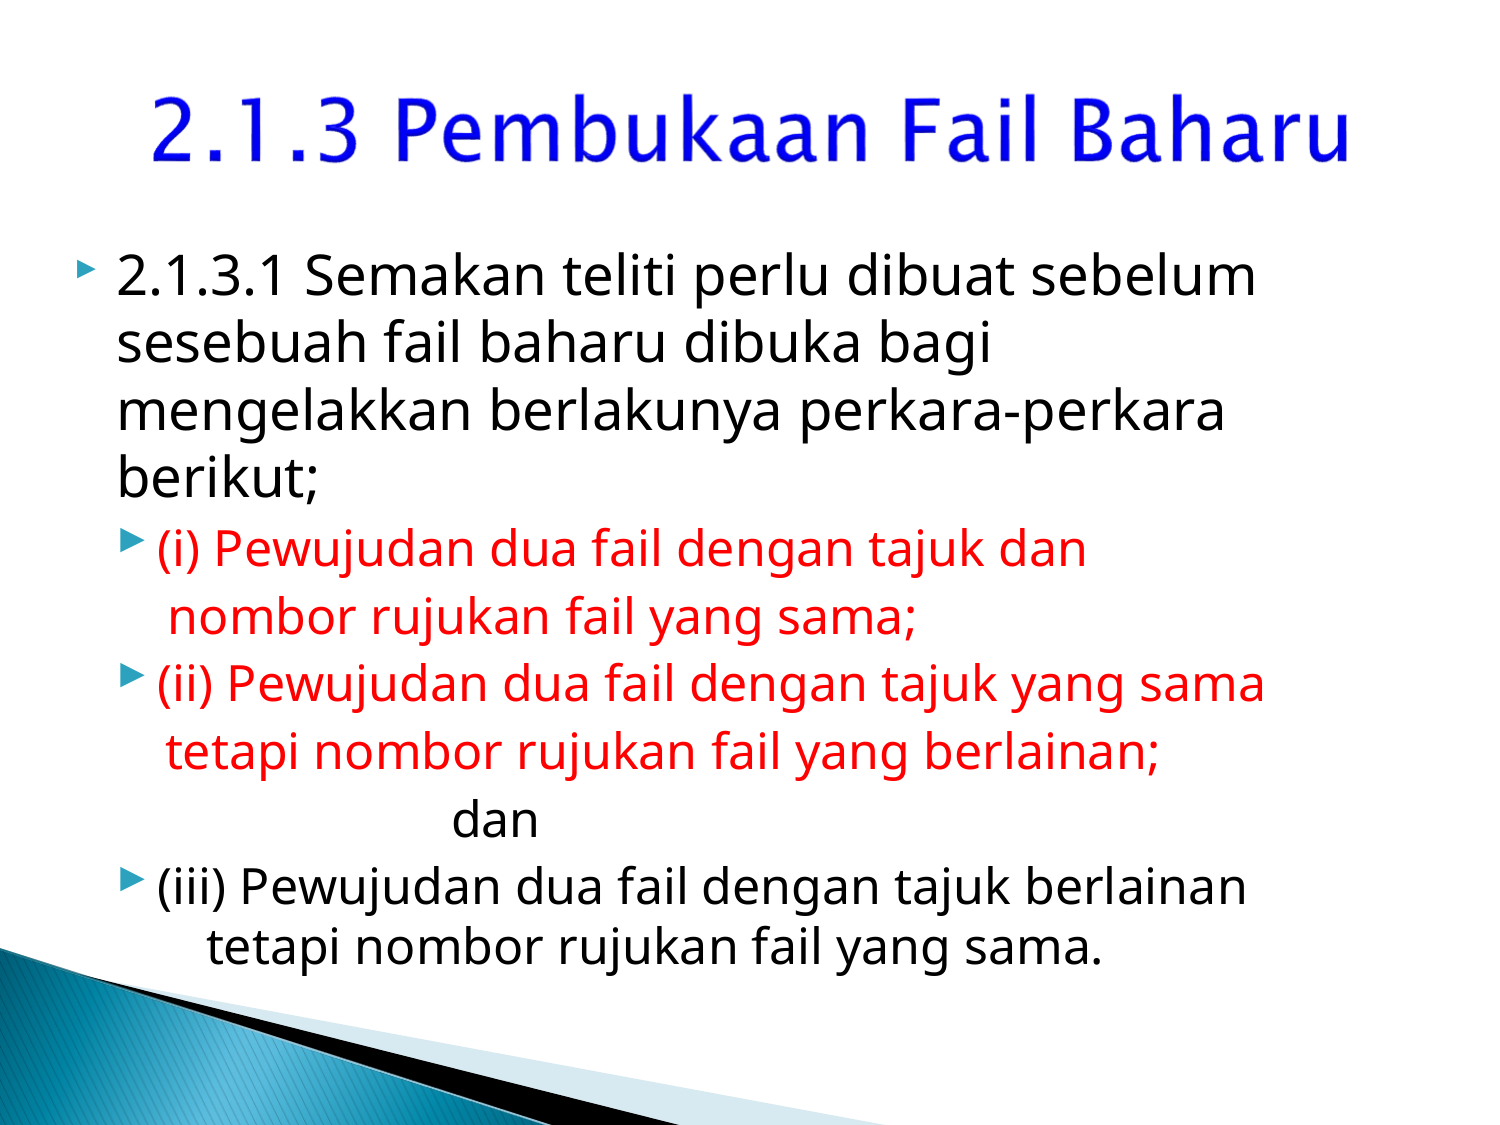

# 2.1.3.1 Semakan teliti perlu dibuat sebelum sesebuah fail baharu dibuka bagi 		 mengelakkan berlakunya perkara-perkara berikut;
(i) Pewujudan dua fail dengan tajuk dan
	 nombor rujukan fail yang sama;
(ii) Pewujudan dua fail dengan tajuk yang sama
 tetapi nombor rujukan fail yang berlainan;
 dan
(iii) Pewujudan dua fail dengan tajuk berlainan 	tetapi nombor rujukan fail yang sama.